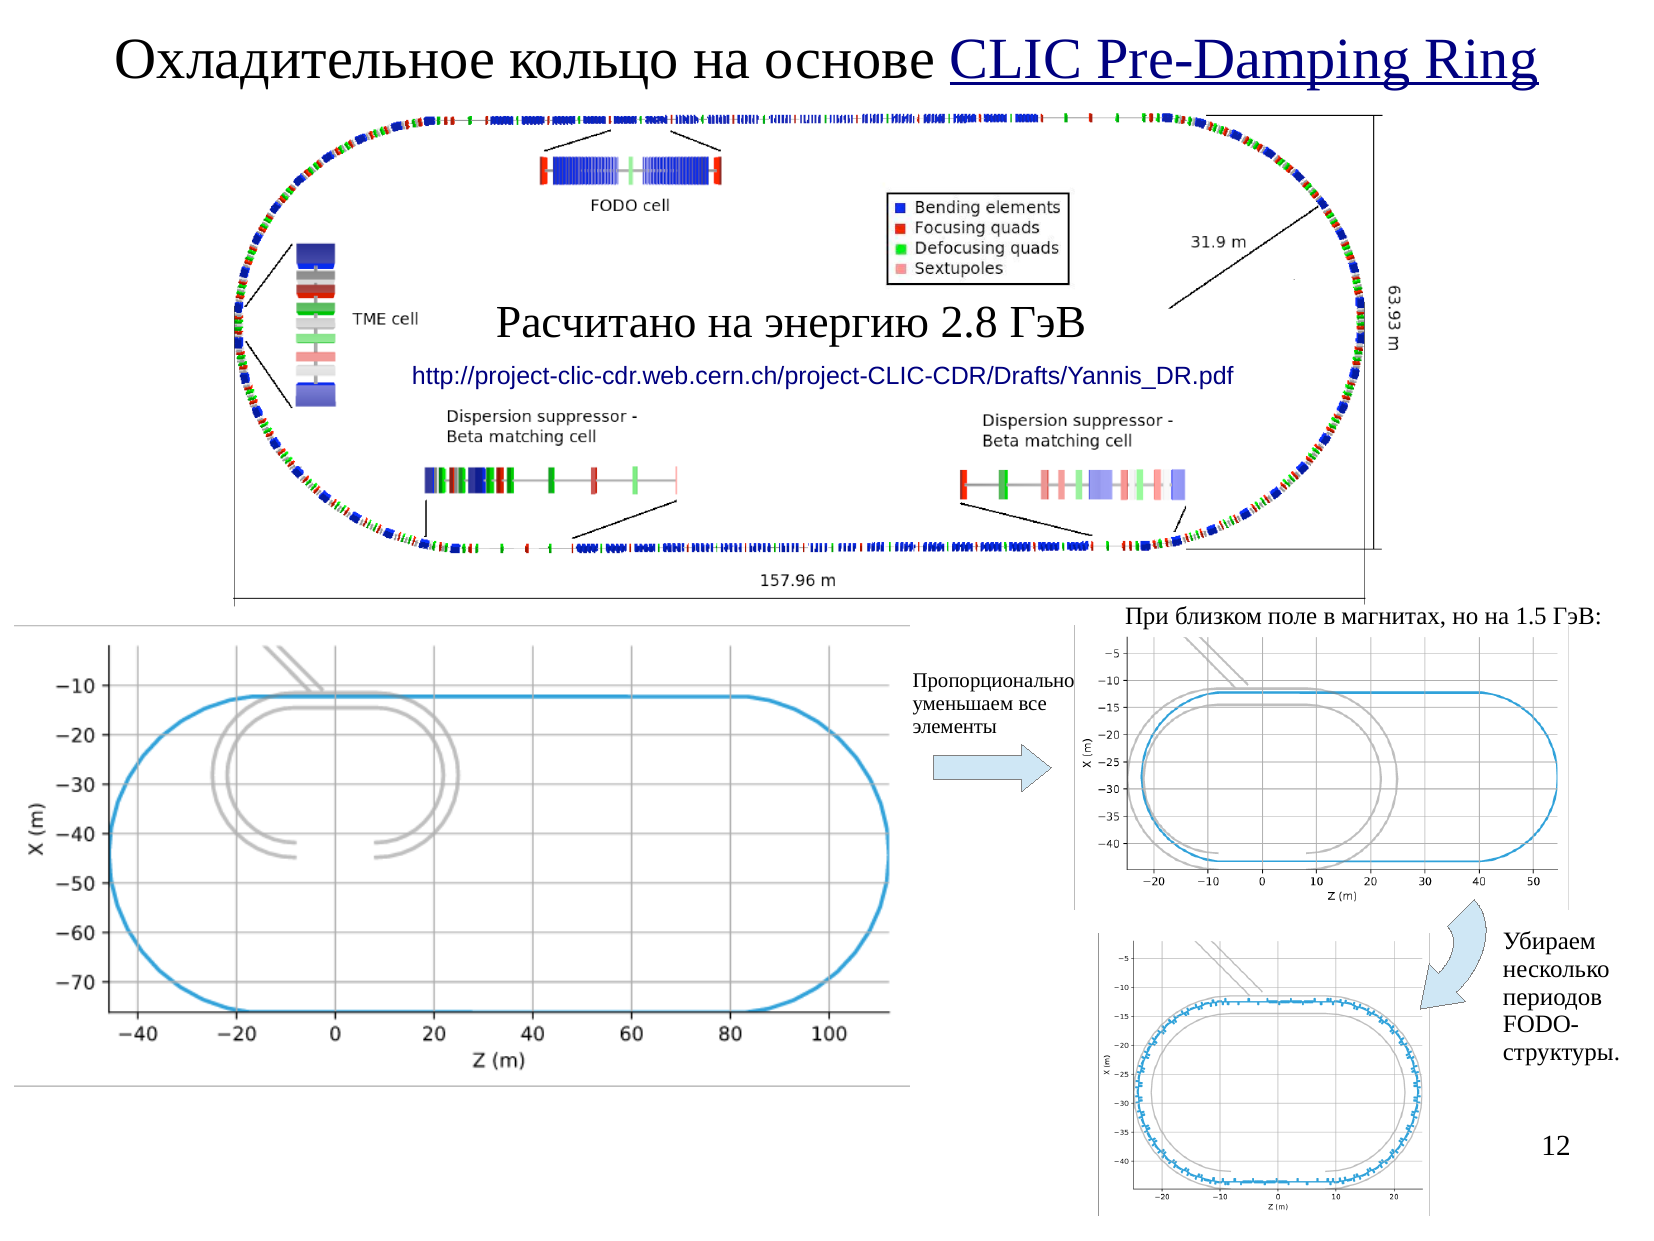

# Охладительное кольцо на основе CLIC Pre-Damping Ring
Расчитано на энергию 2.8 ГэВ
http://project-clic-cdr.web.cern.ch/project-CLIC-CDR/Drafts/Yannis_DR.pdf
При близком поле в магнитах, но на 1.5 ГэВ:
Пропорционально уменьшаем все элементы
Убираем несколько периодов FODO-структуры.
12